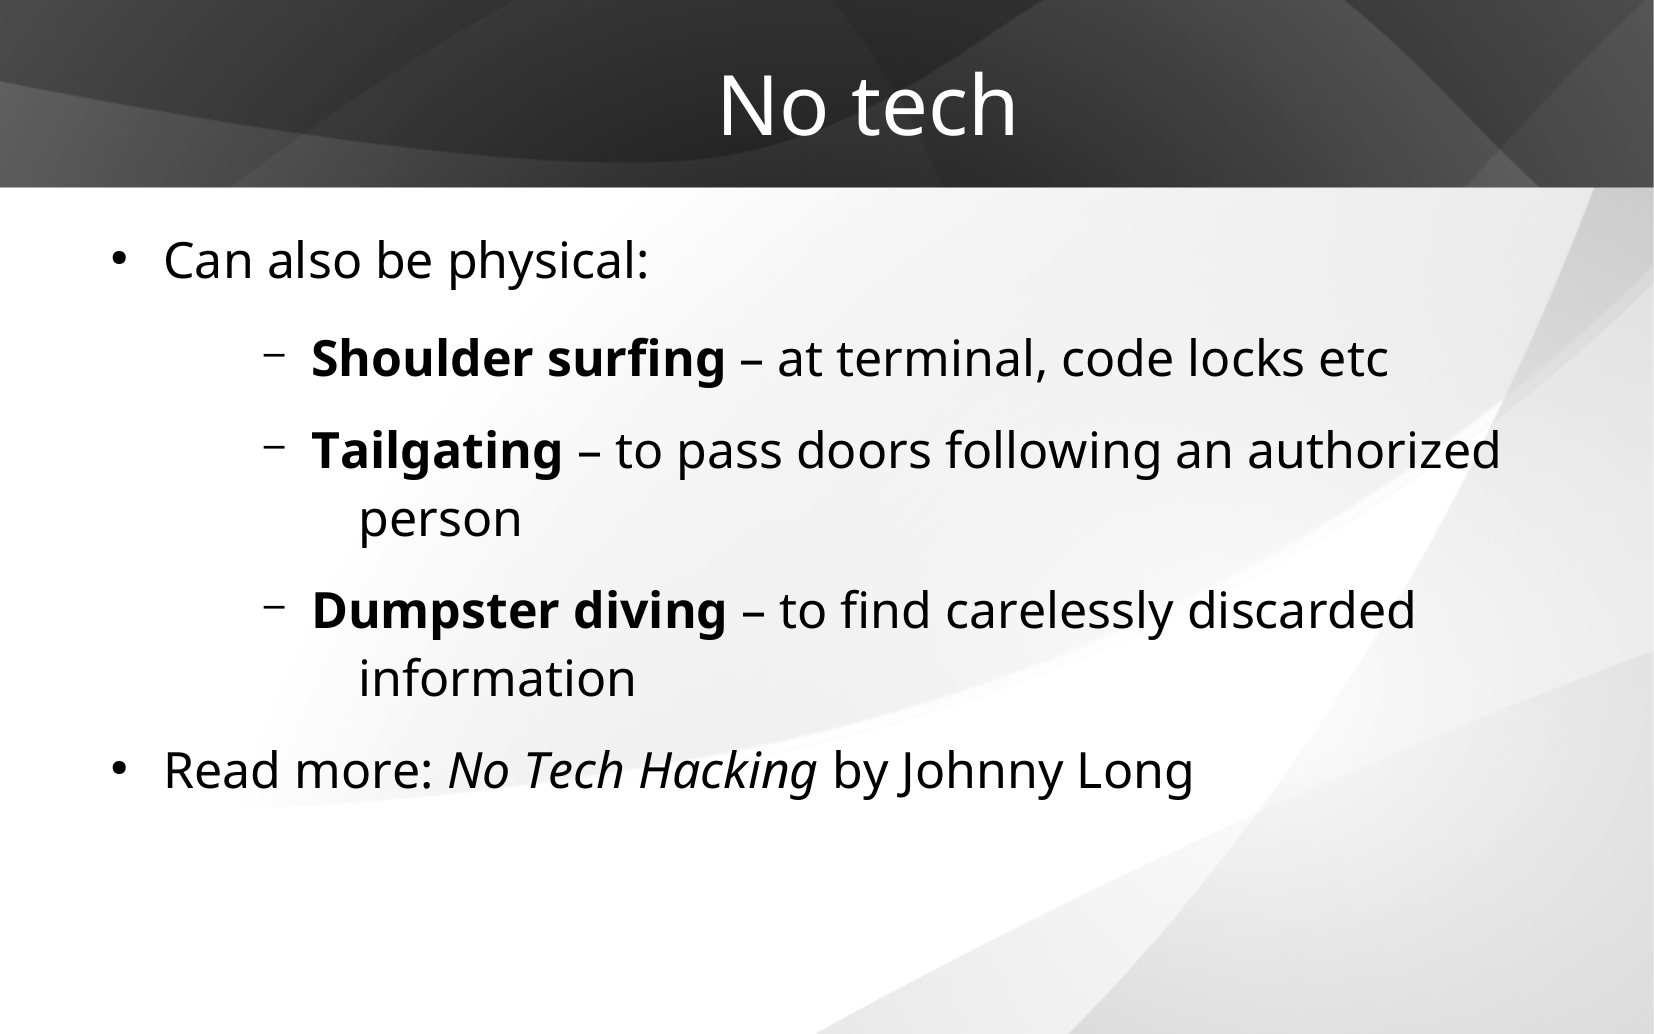

# No tech
Can also be physical:
Shoulder surfing – at terminal, code locks etc
Tailgating – to pass doors following an authorized person
Dumpster diving – to find carelessly discarded information
Read more: No Tech Hacking by Johnny Long